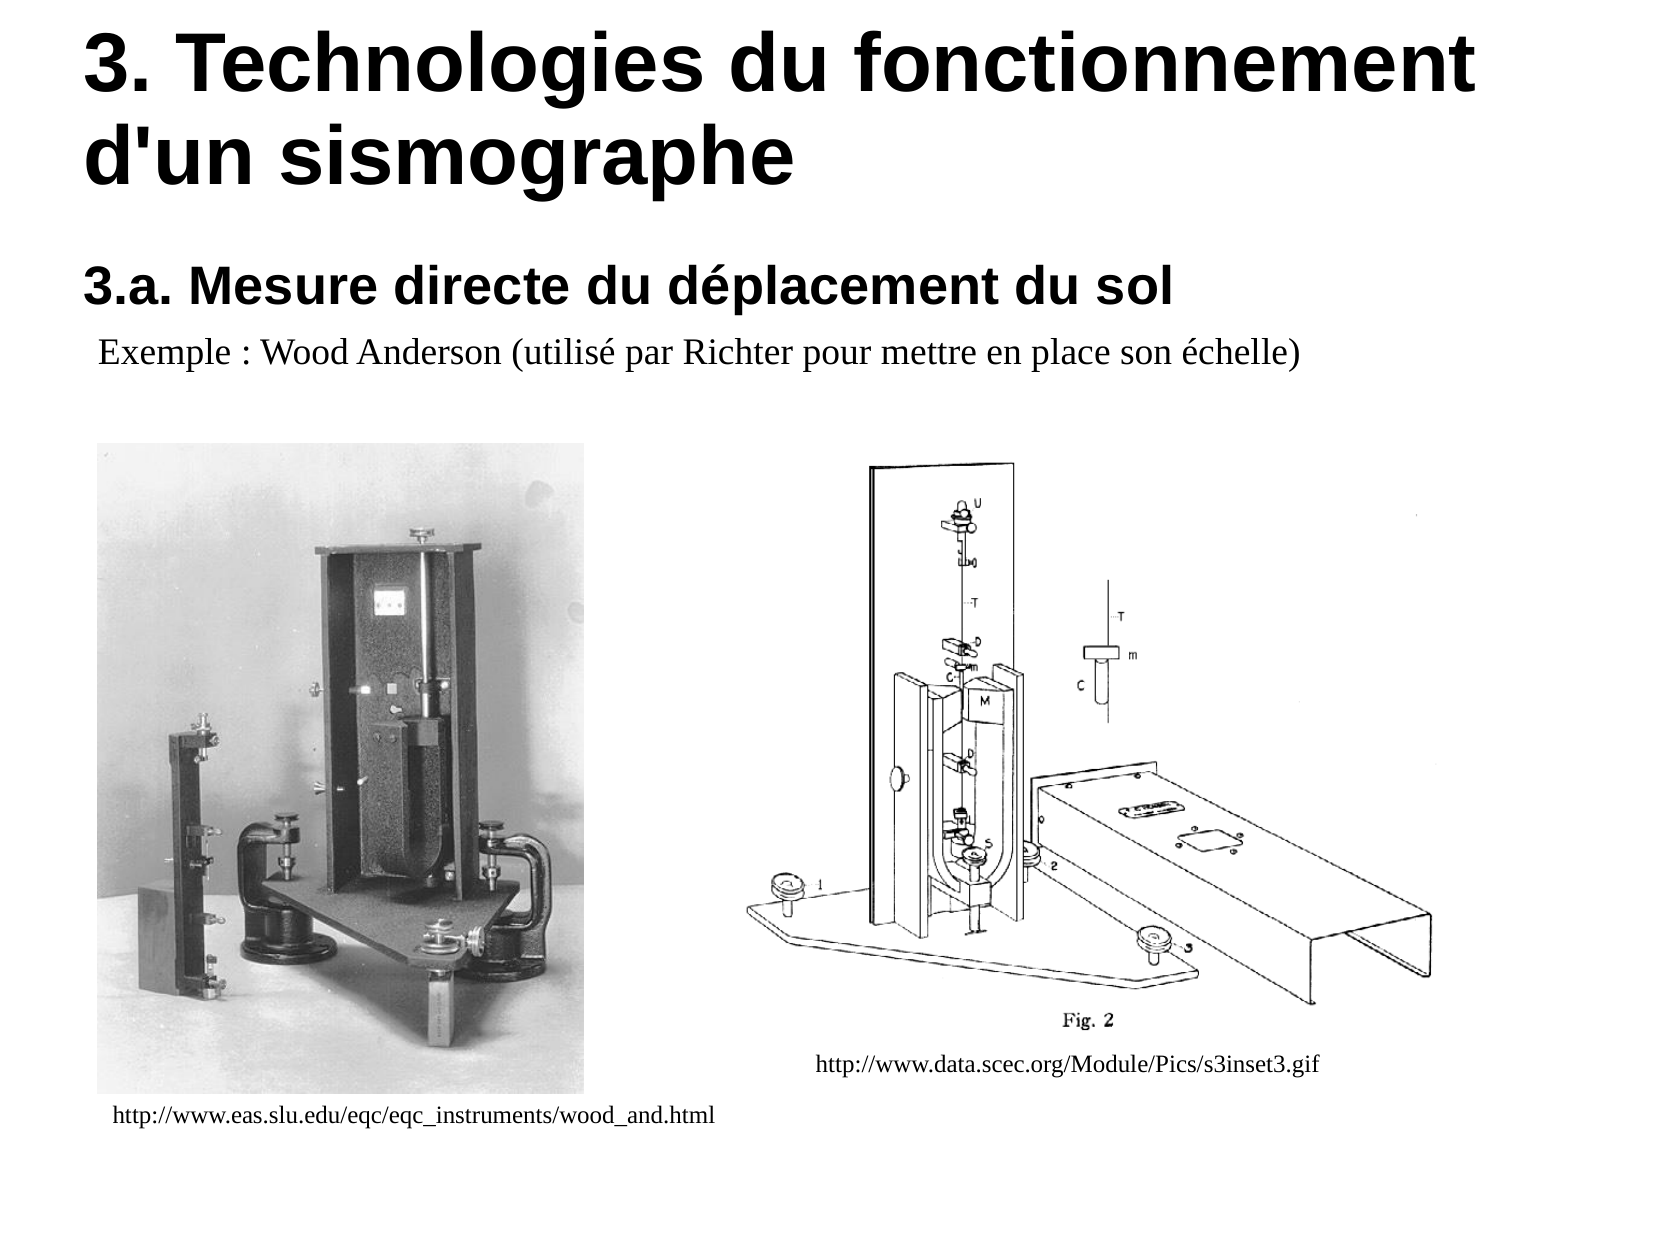

# 3. Technologies du fonctionnement d'un sismographe
3.a. Mesure directe du déplacement du sol
Exemple : Wood Anderson (utilisé par Richter pour mettre en place son échelle)
http://www.data.scec.org/Module/Pics/s3inset3.gif
http://www.eas.slu.edu/eqc/eqc_instruments/wood_and.html